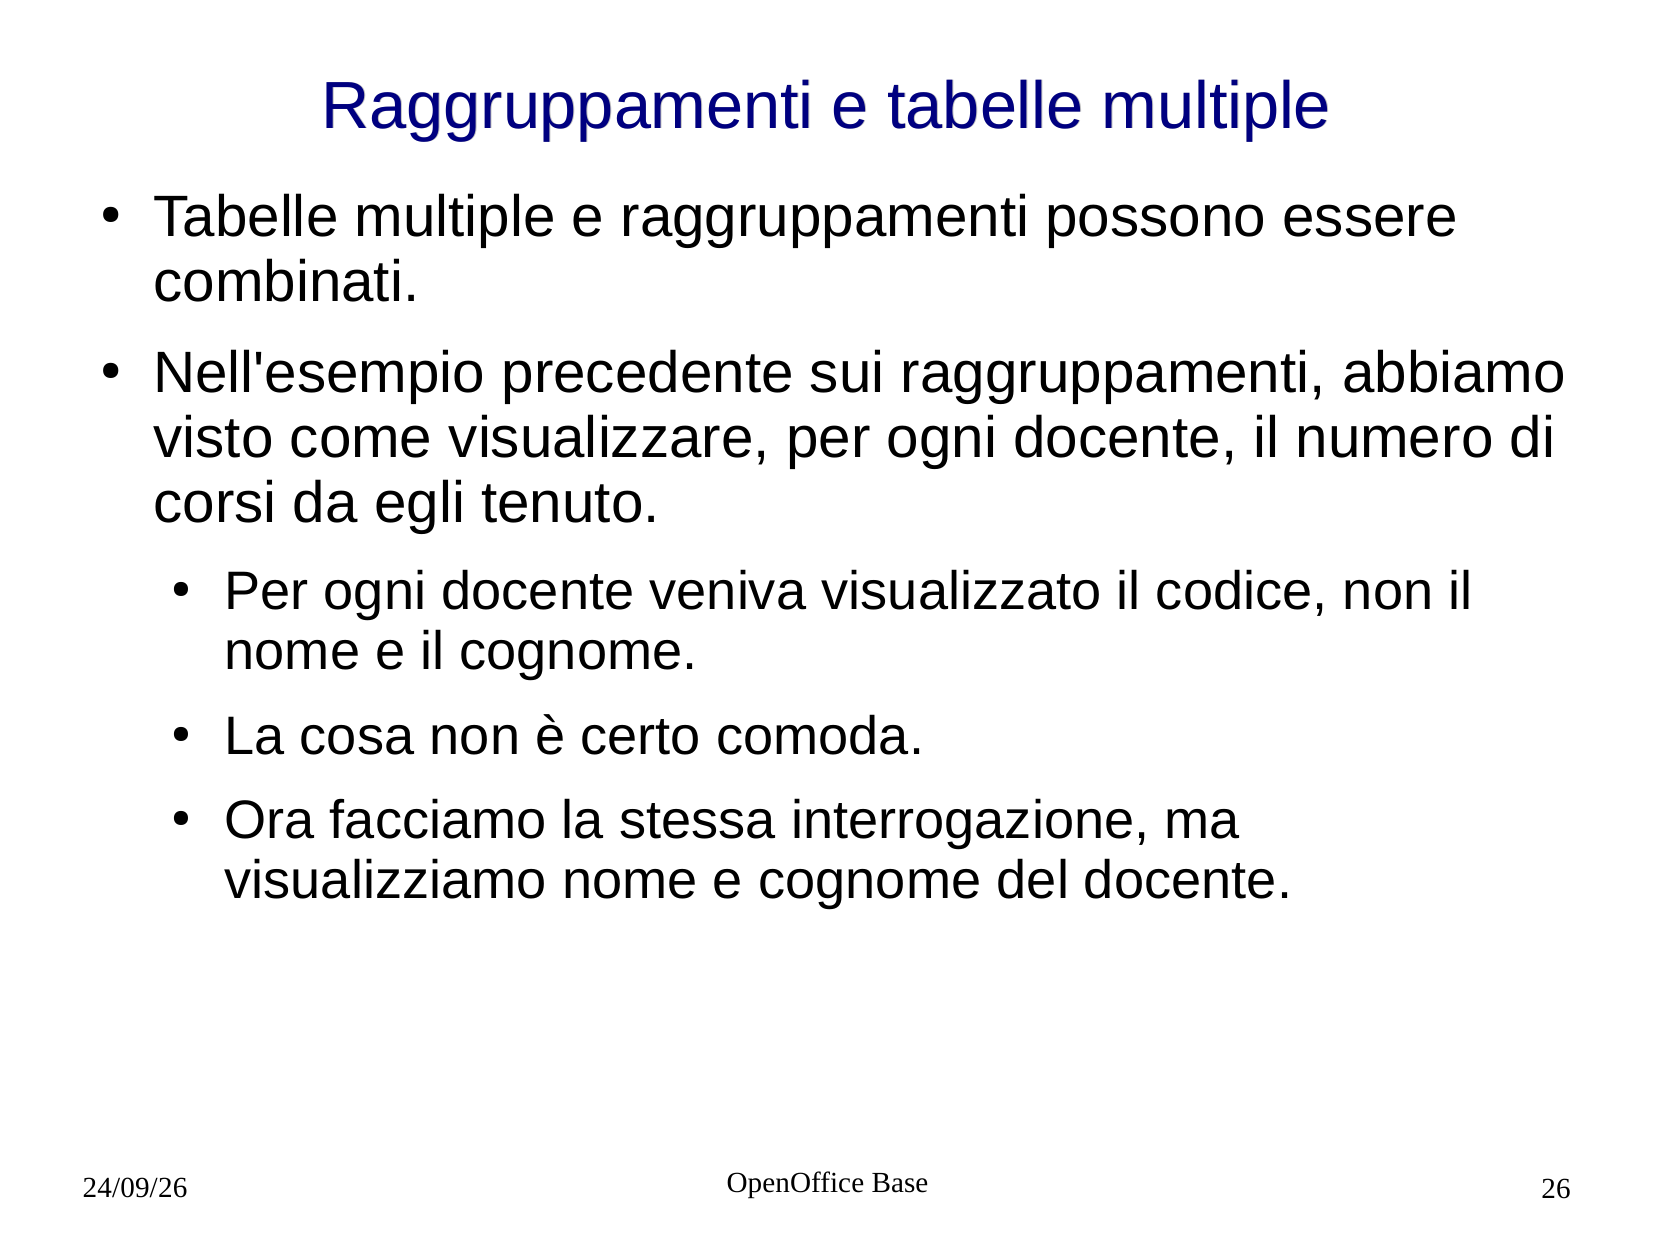

# Raggruppamenti e tabelle multiple
Tabelle multiple e raggruppamenti possono essere combinati.
Nell'esempio precedente sui raggruppamenti, abbiamo visto come visualizzare, per ogni docente, il numero di corsi da egli tenuto.
Per ogni docente veniva visualizzato il codice, non il nome e il cognome.
La cosa non è certo comoda.
Ora facciamo la stessa interrogazione, ma visualizziamo nome e cognome del docente.